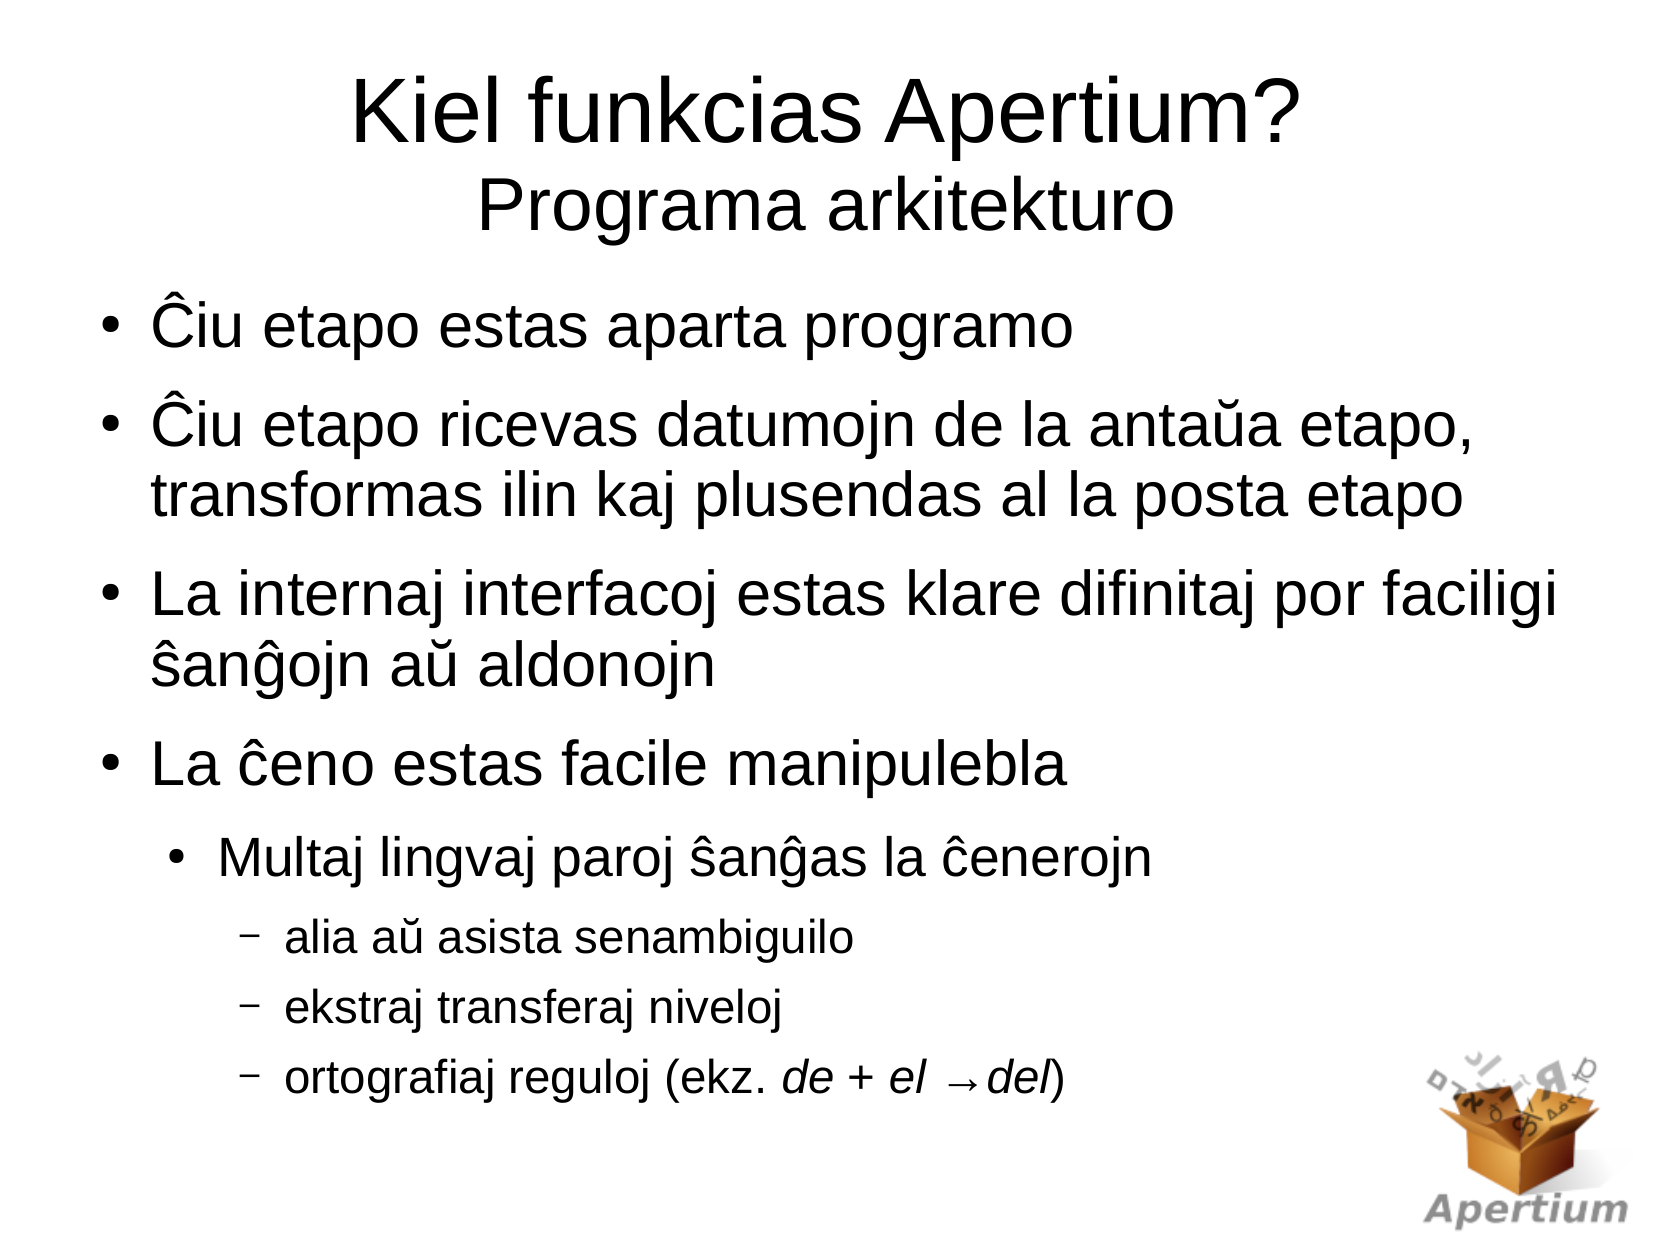

# Kiel funkcias Apertium? Programa arkitekturo
Ĉiu etapo estas aparta programo
Ĉiu etapo ricevas datumojn de la antaŭa etapo, transformas ilin kaj plusendas al la posta etapo
La internaj interfacoj estas klare difinitaj por faciligi ŝanĝojn aŭ aldonojn
La ĉeno estas facile manipulebla
Multaj lingvaj paroj ŝanĝas la ĉenerojn
alia aŭ asista senambiguilo
ekstraj transferaj niveloj
ortografiaj reguloj (ekz. de + el →del)